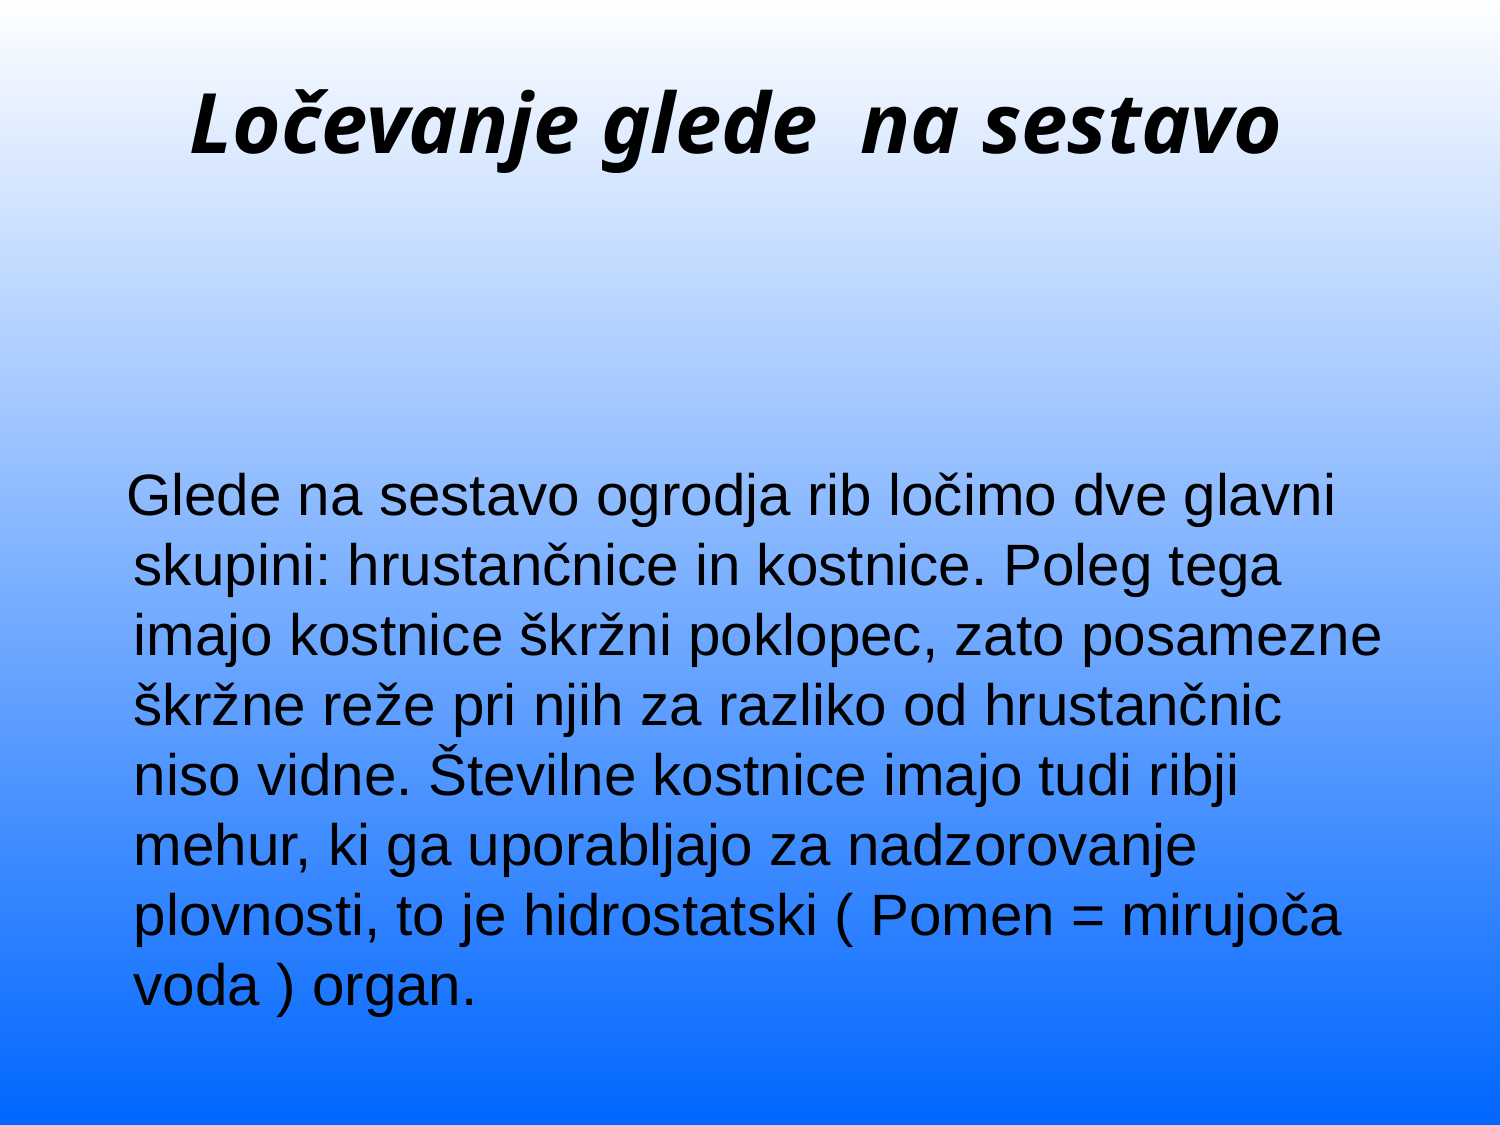

Ločevanje glede na sestavo
# Glede na sestavo ogrodja rib ločimo dve glavni skupini: hrustančnice in kostnice. Poleg tega imajo kostnice škržni poklopec, zato posamezne škržne reže pri njih za razliko od hrustančnic niso vidne. Številne kostnice imajo tudi ribji mehur, ki ga uporabljajo za nadzorovanje plovnosti, to je hidrostatski ( Pomen = mirujoča voda ) organ.